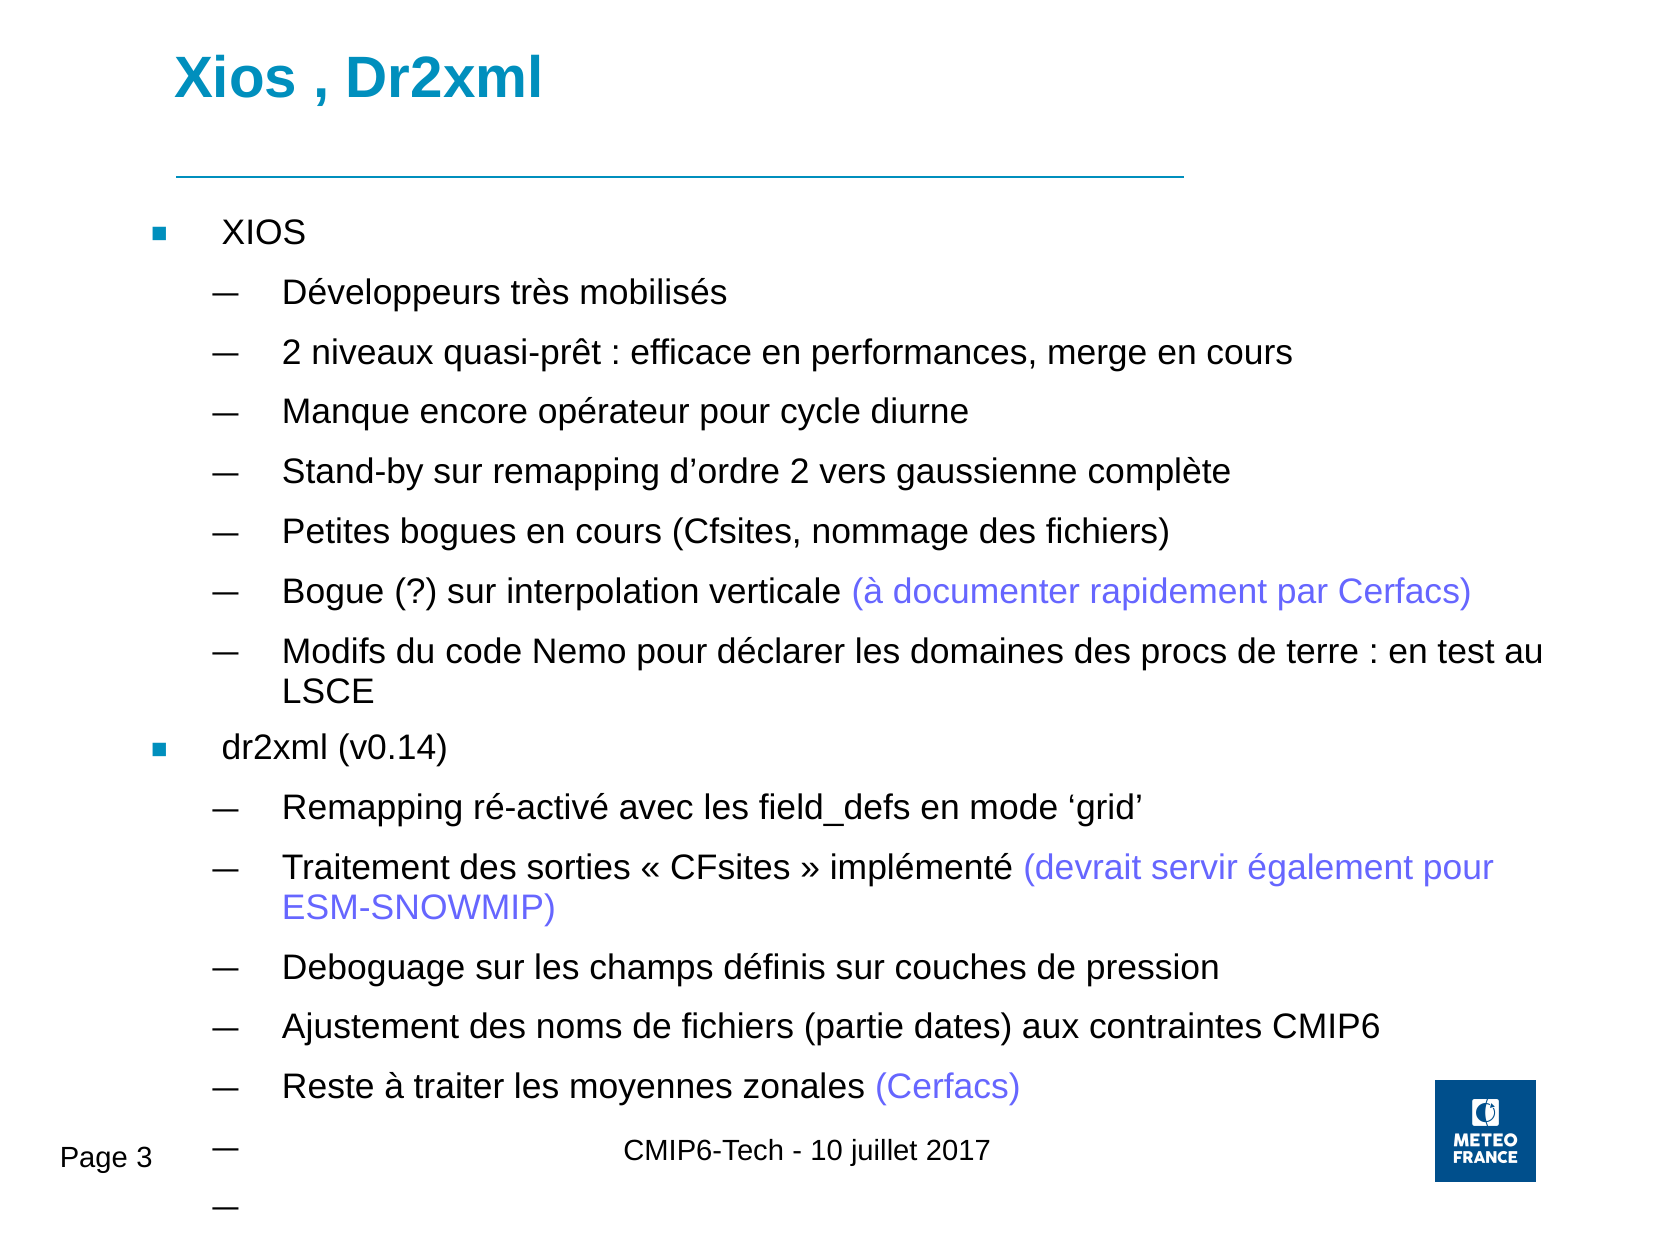

# Xios , Dr2xml
XIOS
Développeurs très mobilisés
2 niveaux quasi-prêt : efficace en performances, merge en cours
Manque encore opérateur pour cycle diurne
Stand-by sur remapping d’ordre 2 vers gaussienne complète
Petites bogues en cours (Cfsites, nommage des fichiers)
Bogue (?) sur interpolation verticale (à documenter rapidement par Cerfacs)
Modifs du code Nemo pour déclarer les domaines des procs de terre : en test au LSCE
dr2xml (v0.14)
Remapping ré-activé avec les field_defs en mode ‘grid’
Traitement des sorties « CFsites » implémenté (devrait servir également pour ESM-SNOWMIP)
Deboguage sur les champs définis sur couches de pression
Ajustement des noms de fichiers (partie dates) aux contraintes CMIP6
Reste à traiter les moyennes zonales (Cerfacs)
CMIP6-Tech - 10 juillet 2017
3